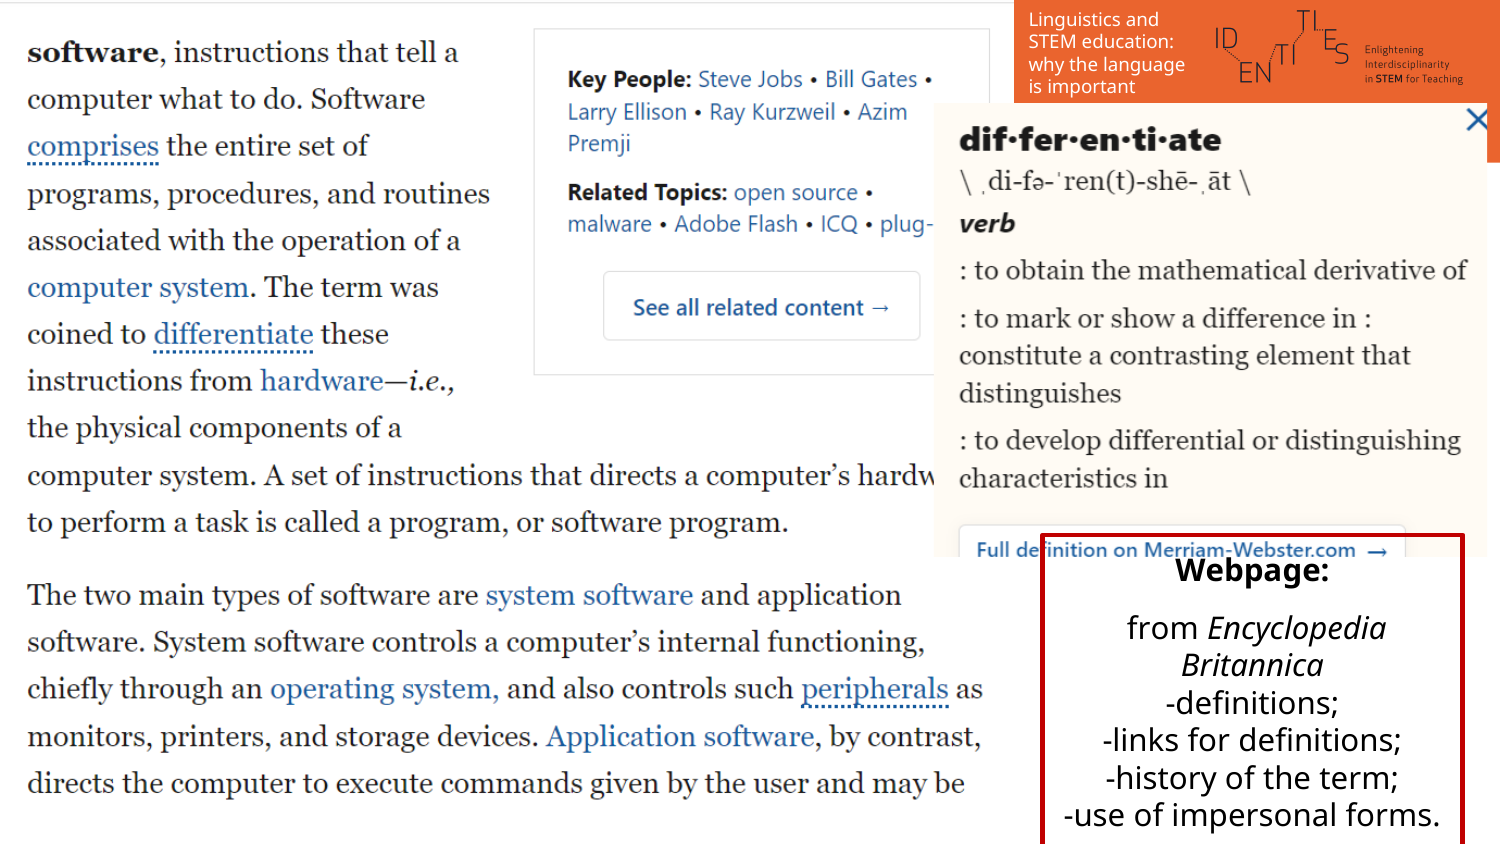

Linguistics and STEM education: why the language is important
#
Webpage:
 from Encyclopedia
Britannica
-definitions;
-links for definitions;
-history of the term;
-use of impersonal forms.